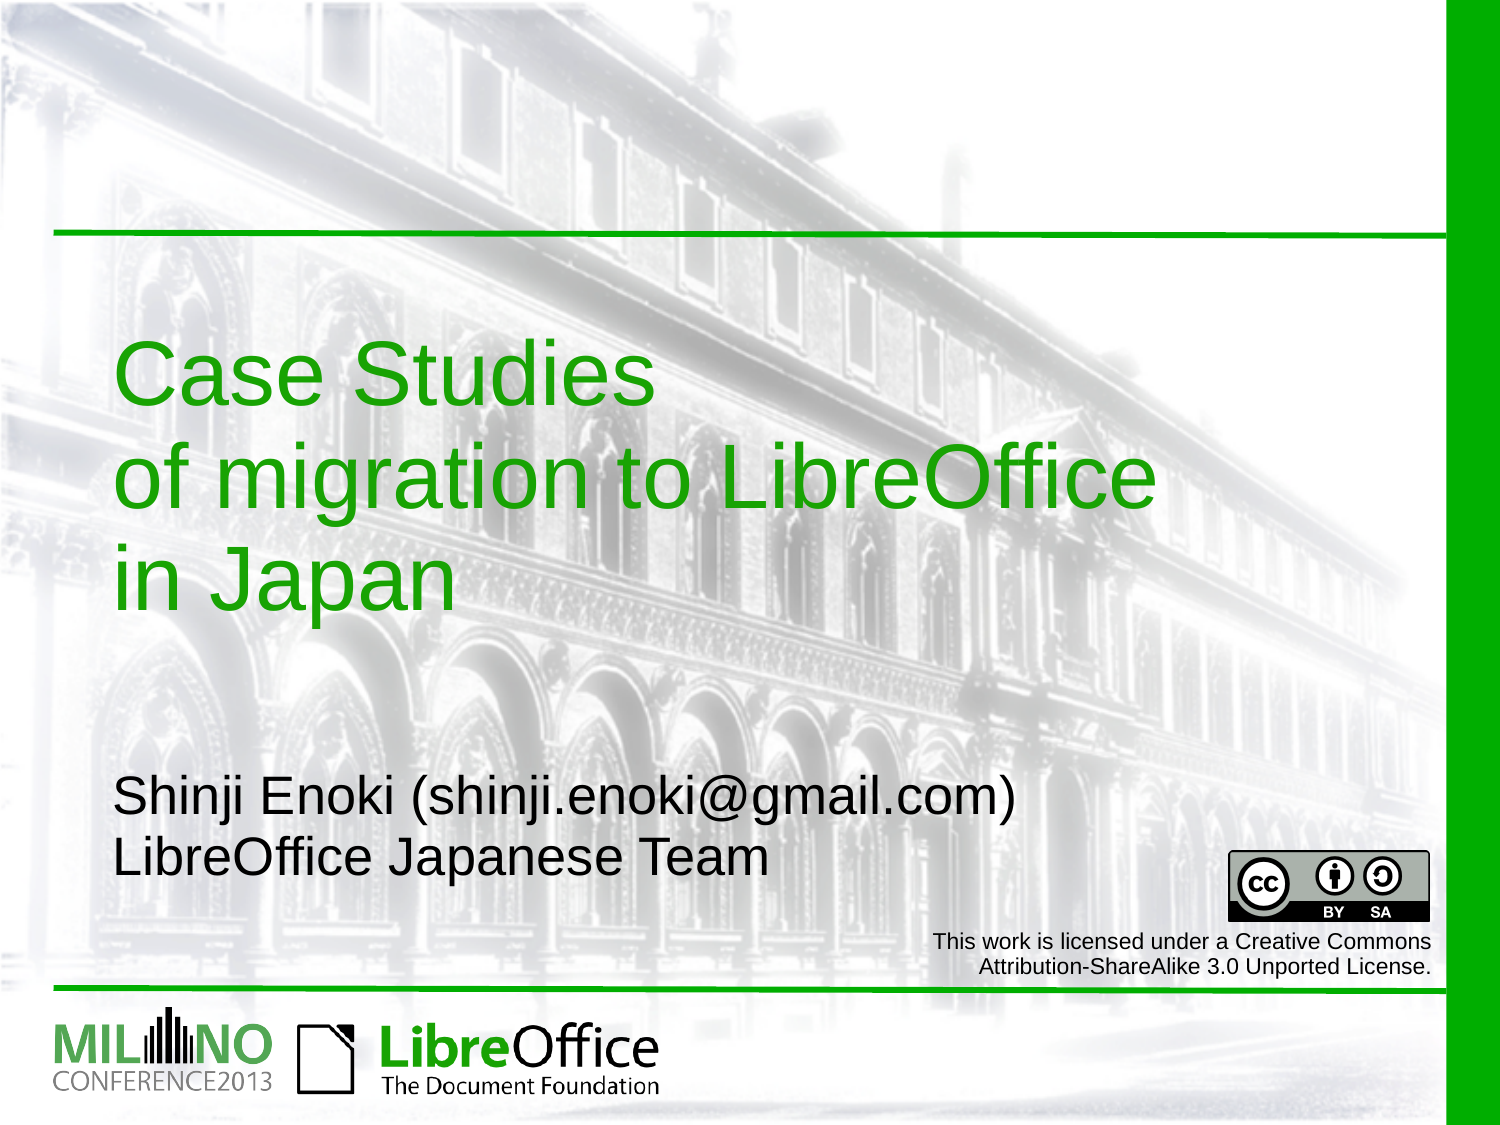

# Case Studies of migration to LibreOffice in Japan
Shinji Enoki (shinji.enoki@gmail.com)
LibreOffice Japanese Team
This work is licensed under a Creative Commons Attribution-ShareAlike 3.0 Unported License.